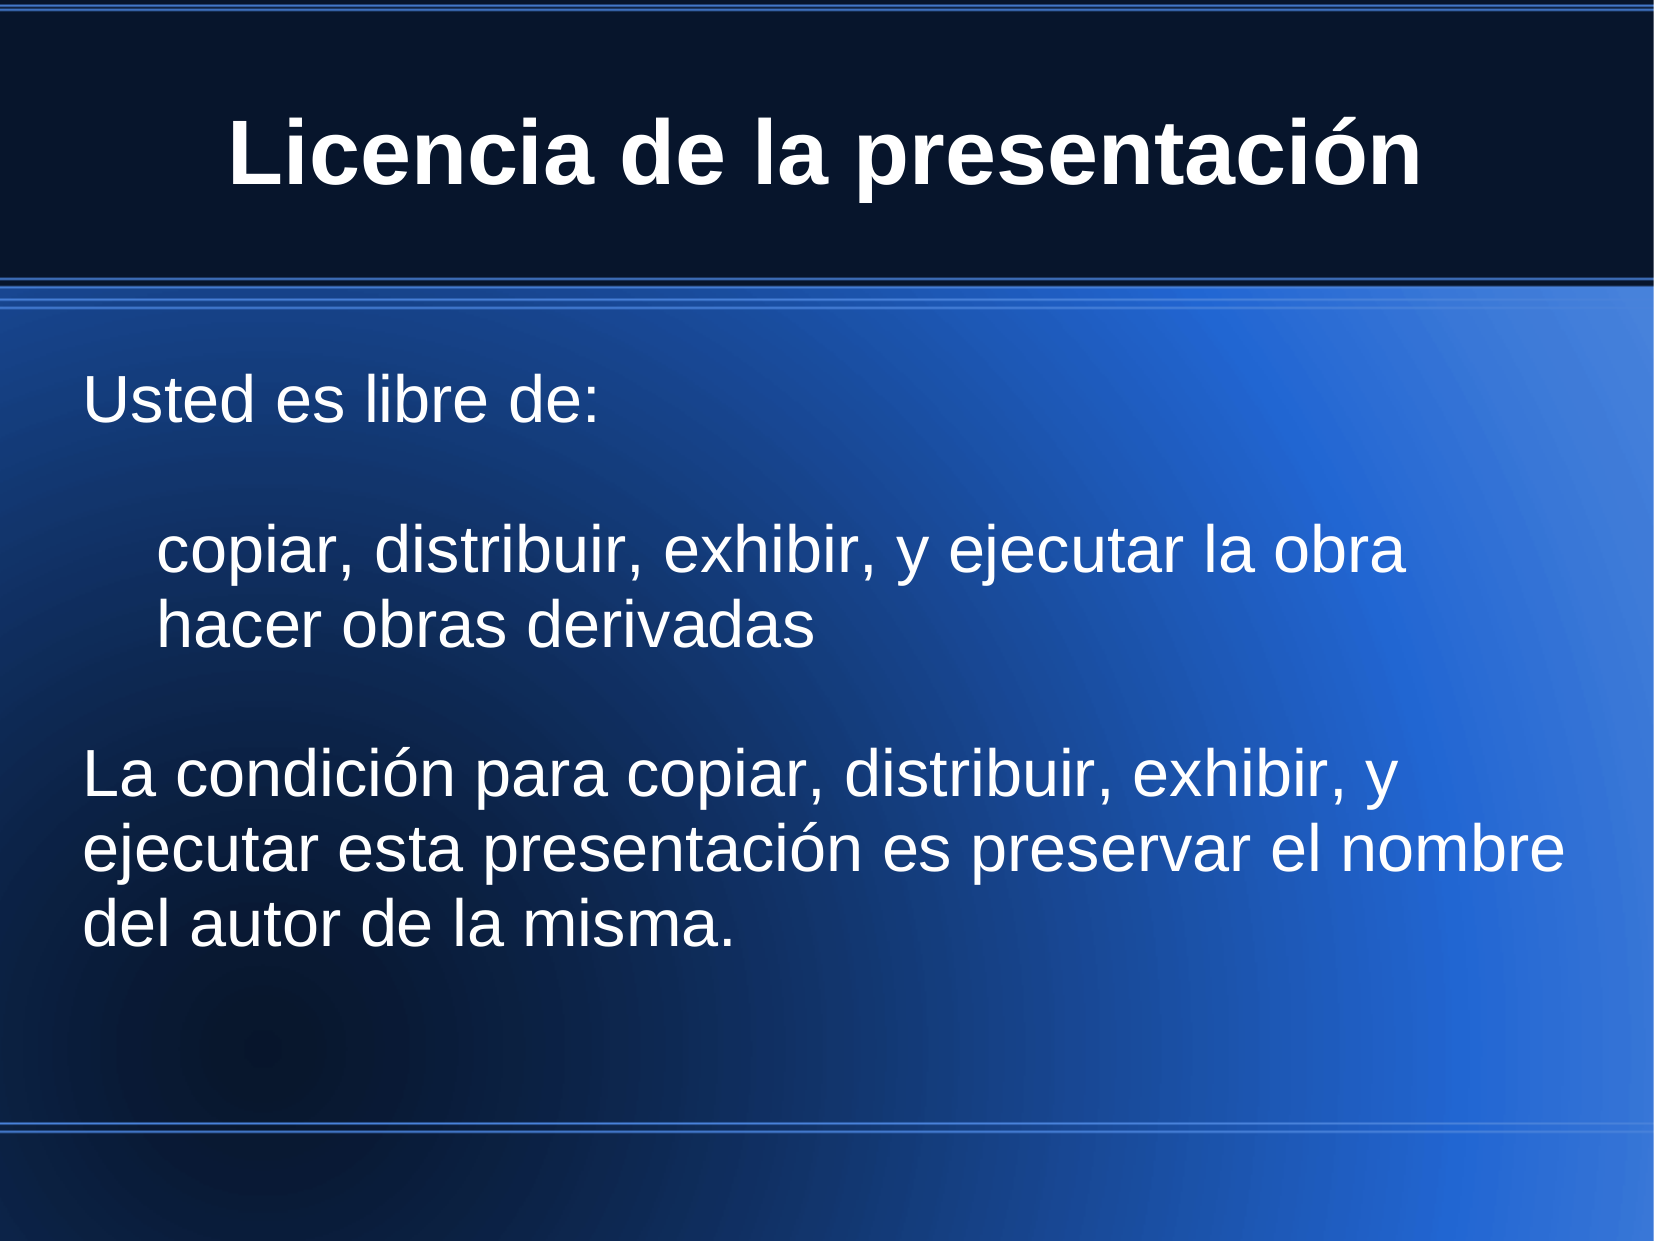

# Licencia de la presentación
Usted es libre de:
 copiar, distribuir, exhibir, y ejecutar la obra
 hacer obras derivadas
La condición para copiar, distribuir, exhibir, y ejecutar esta presentación es preservar el nombre del autor de la misma.